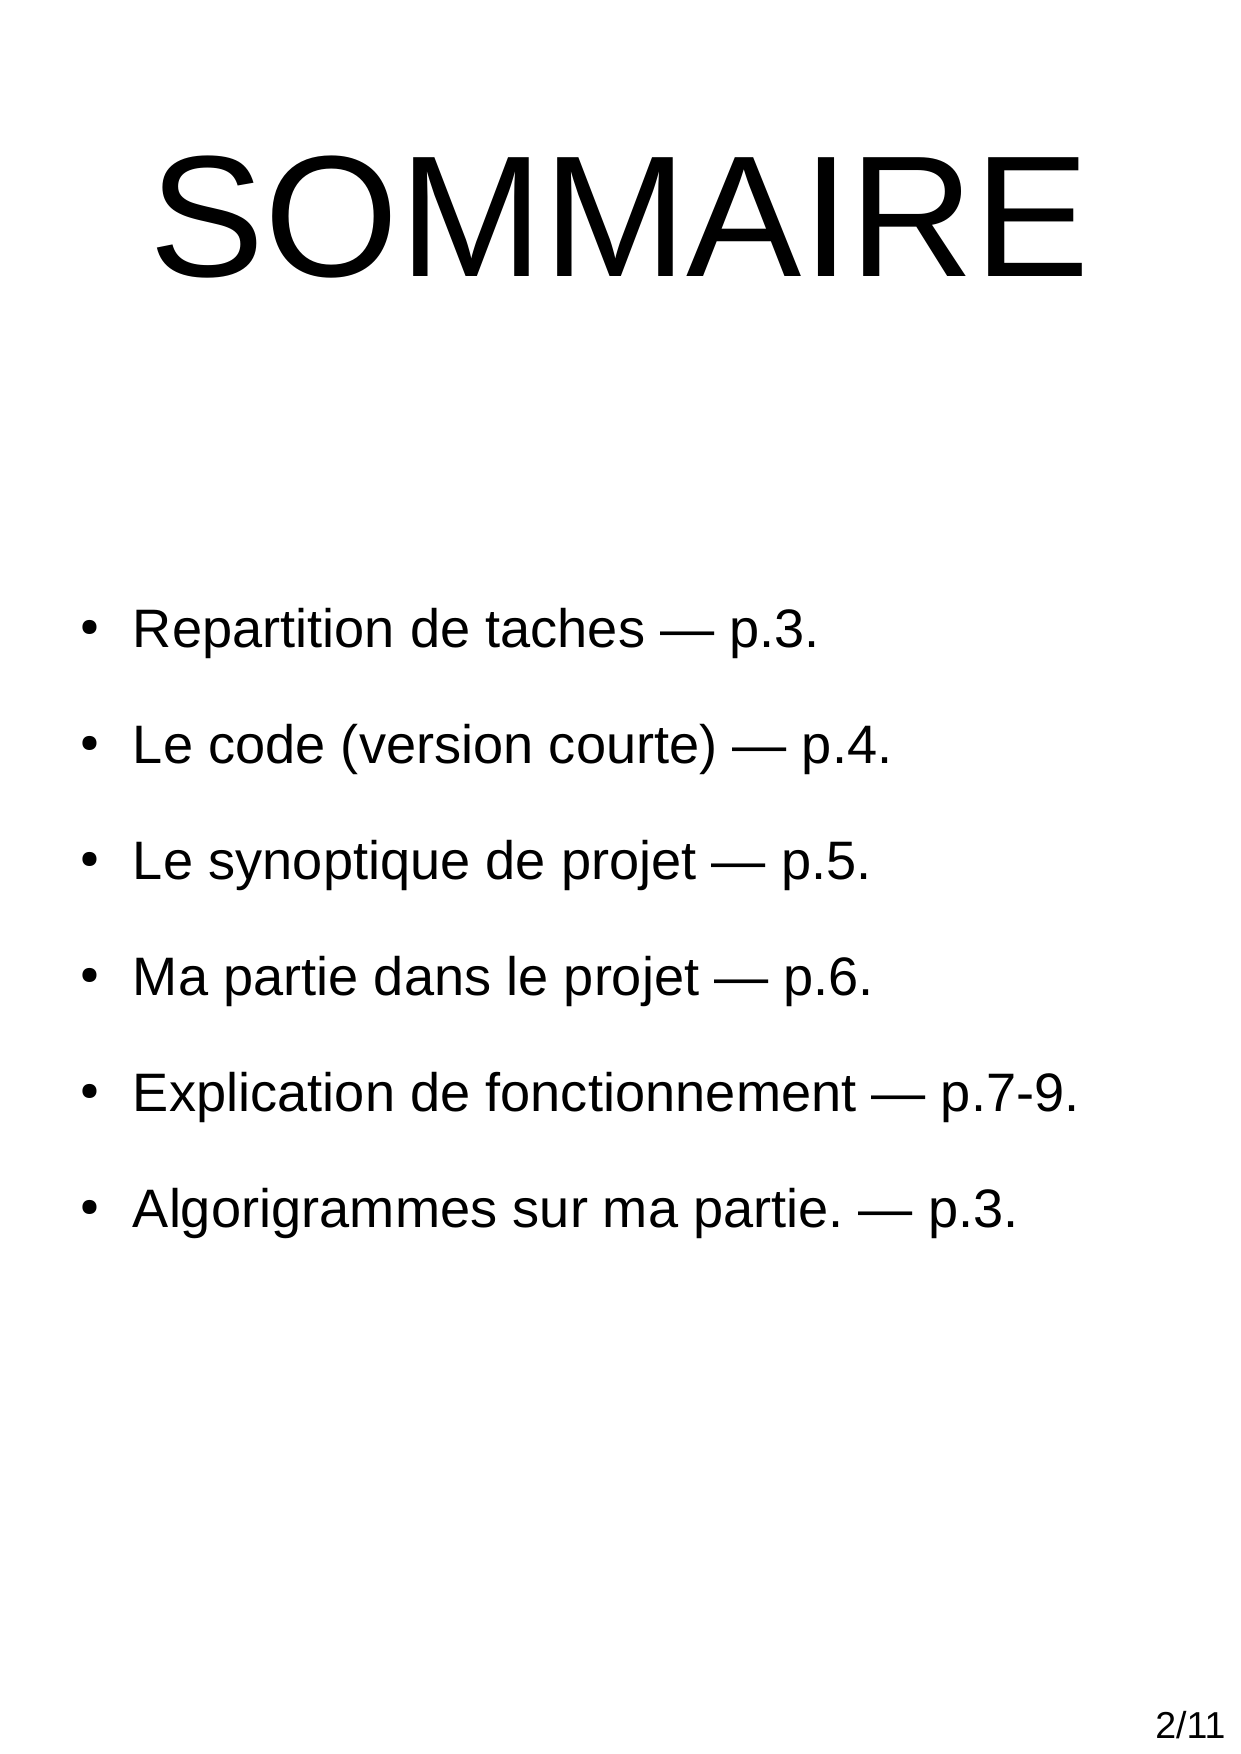

# SOMMAIRE
Repartition de taches — p.3.
Le code (version courte) — p.4.
Le synoptique de projet — p.5.
Ma partie dans le projet — p.6.
Explication de fonctionnement — p.7-9.
Algorigrammes sur ma partie. — p.3.
2/11